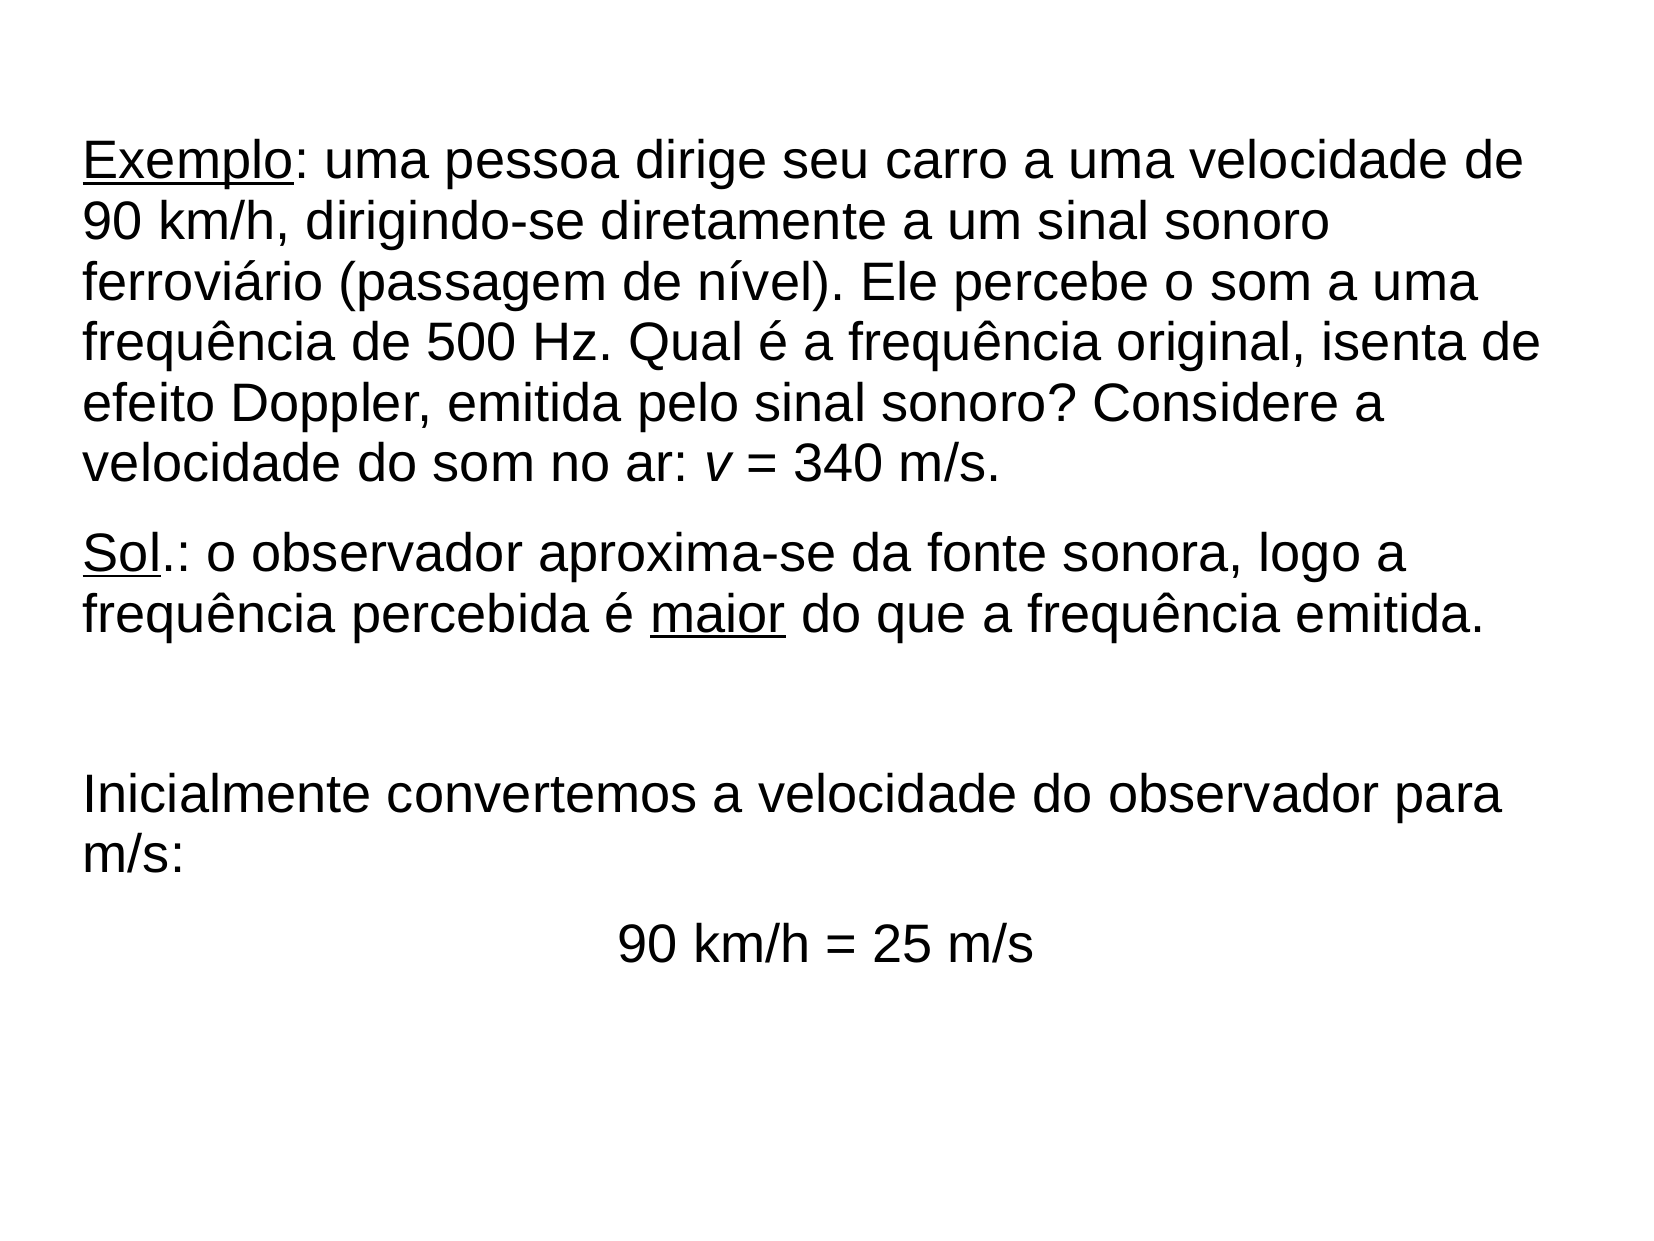

#
Exemplo: uma pessoa dirige seu carro a uma velocidade de 90 km/h, dirigindo-se diretamente a um sinal sonoro ferroviário (passagem de nível). Ele percebe o som a uma frequência de 500 Hz. Qual é a frequência original, isenta de efeito Doppler, emitida pelo sinal sonoro? Considere a velocidade do som no ar: v = 340 m/s.
Sol.: o observador aproxima-se da fonte sonora, logo a frequência percebida é maior do que a frequência emitida.
Inicialmente convertemos a velocidade do observador para m/s:
90 km/h = 25 m/s